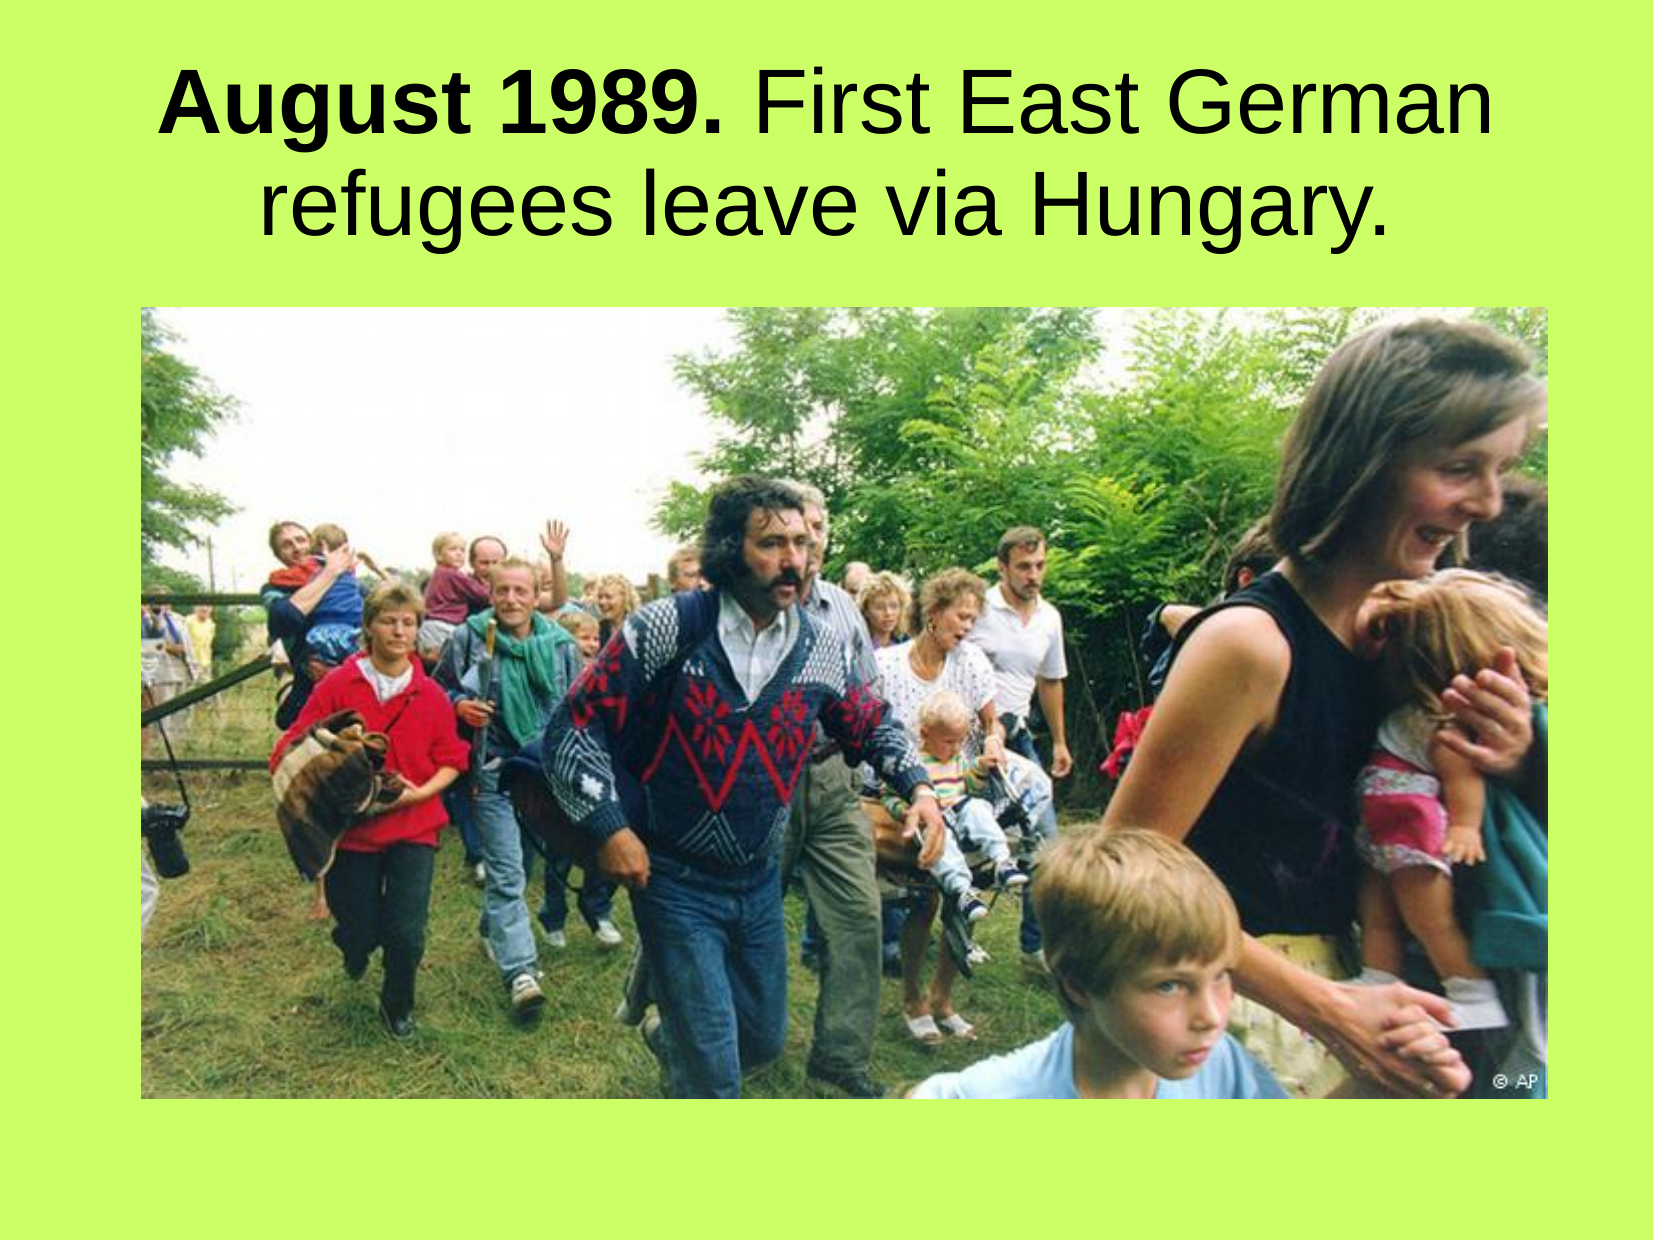

# August 1989. First East German refugees leave via Hungary.